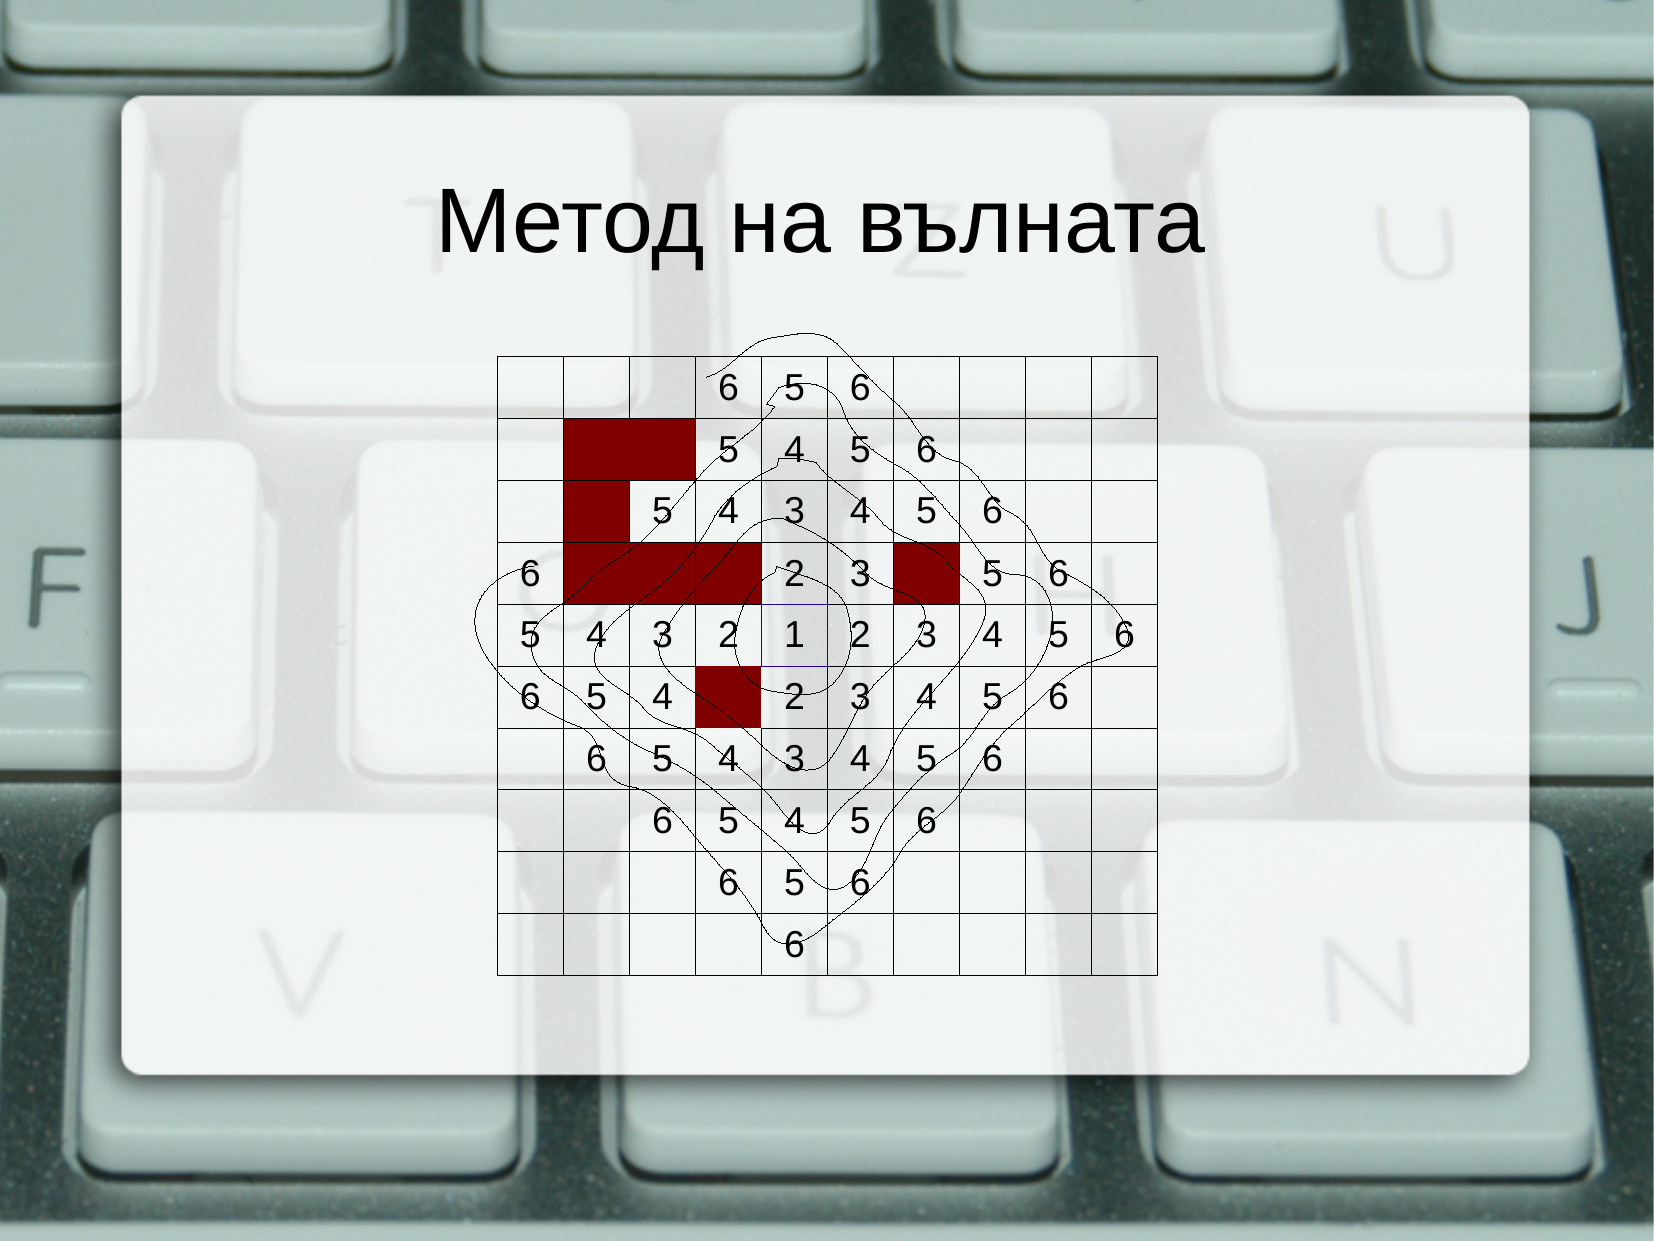

# Метод на вълната
| | | | 6 | 5 | 6 | | | | |
| --- | --- | --- | --- | --- | --- | --- | --- | --- | --- |
| | | | 5 | 4 | 5 | 6 | | | |
| | | 5 | 4 | 3 | 4 | 5 | 6 | | |
| 6 | | | | 2 | 3 | | 5 | 6 | |
| 5 | 4 | 3 | 2 | 1 | 2 | 3 | 4 | 5 | 6 |
| 6 | 5 | 4 | | 2 | 3 | 4 | 5 | 6 | |
| | 6 | 5 | 4 | 3 | 4 | 5 | 6 | | |
| | | 6 | 5 | 4 | 5 | 6 | | | |
| | | | 6 | 5 | 6 | | | | |
| | | | | 6 | | | | | |